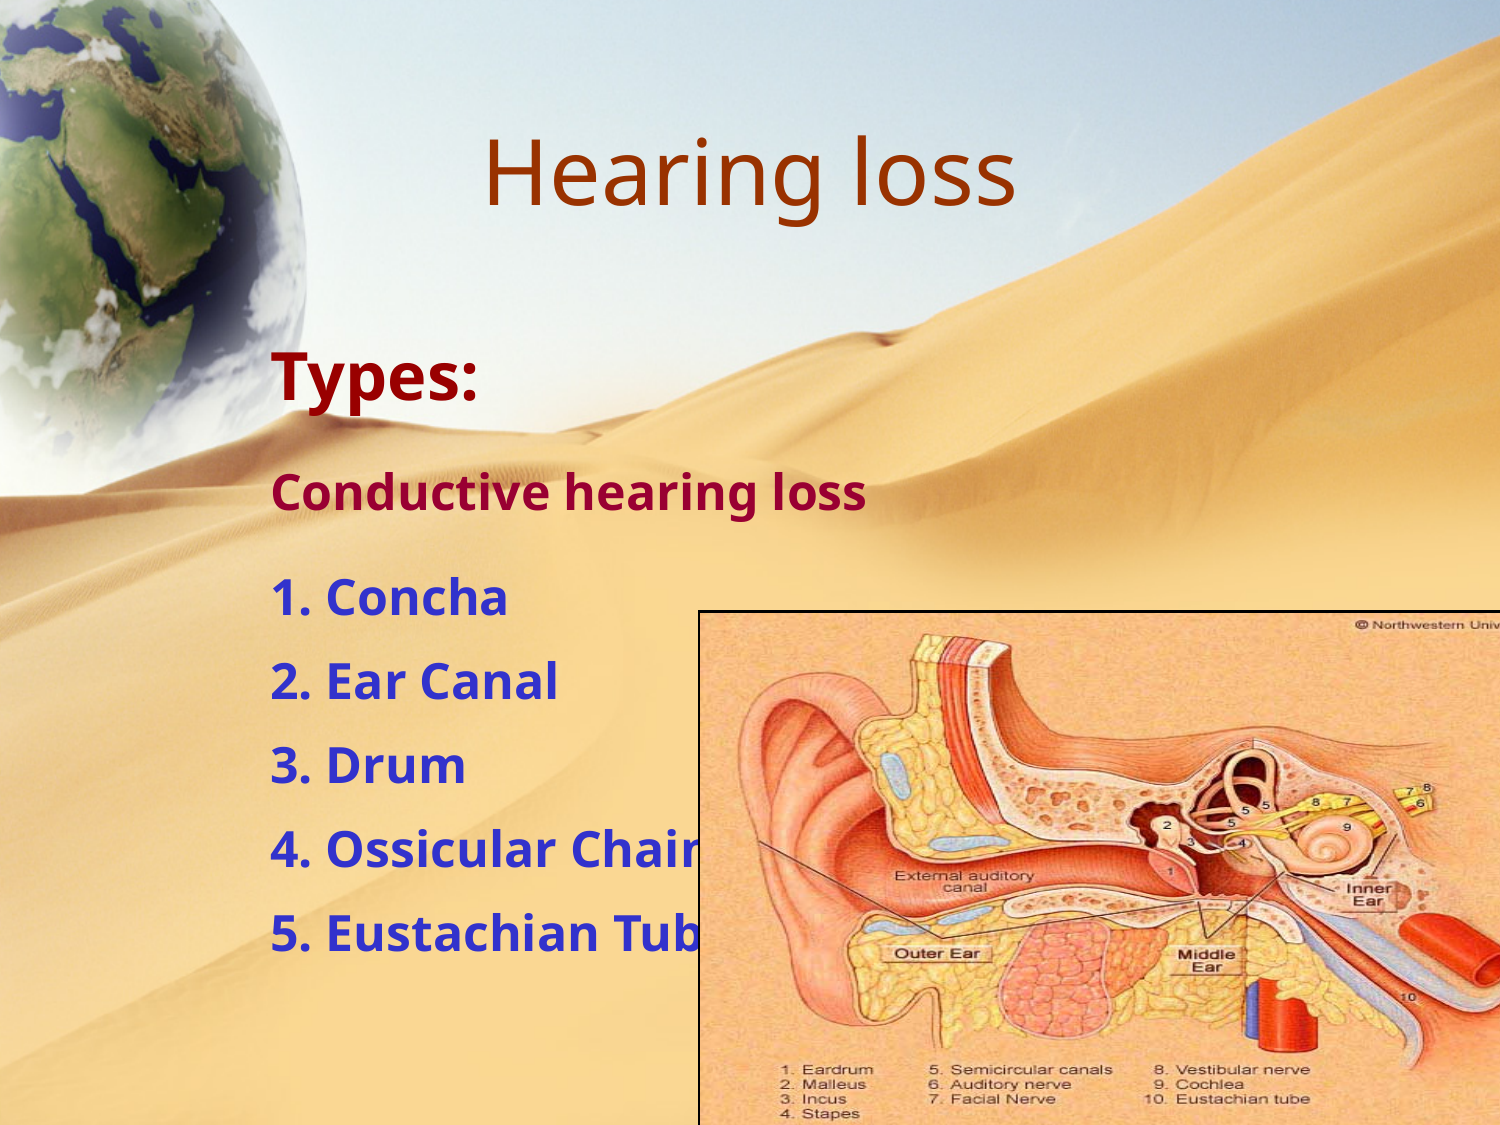

Hearing loss
Types:
Conductive hearing loss
1. Concha
2. Ear Canal
3. Drum
4. Ossicular Chain
5. Eustachian Tube